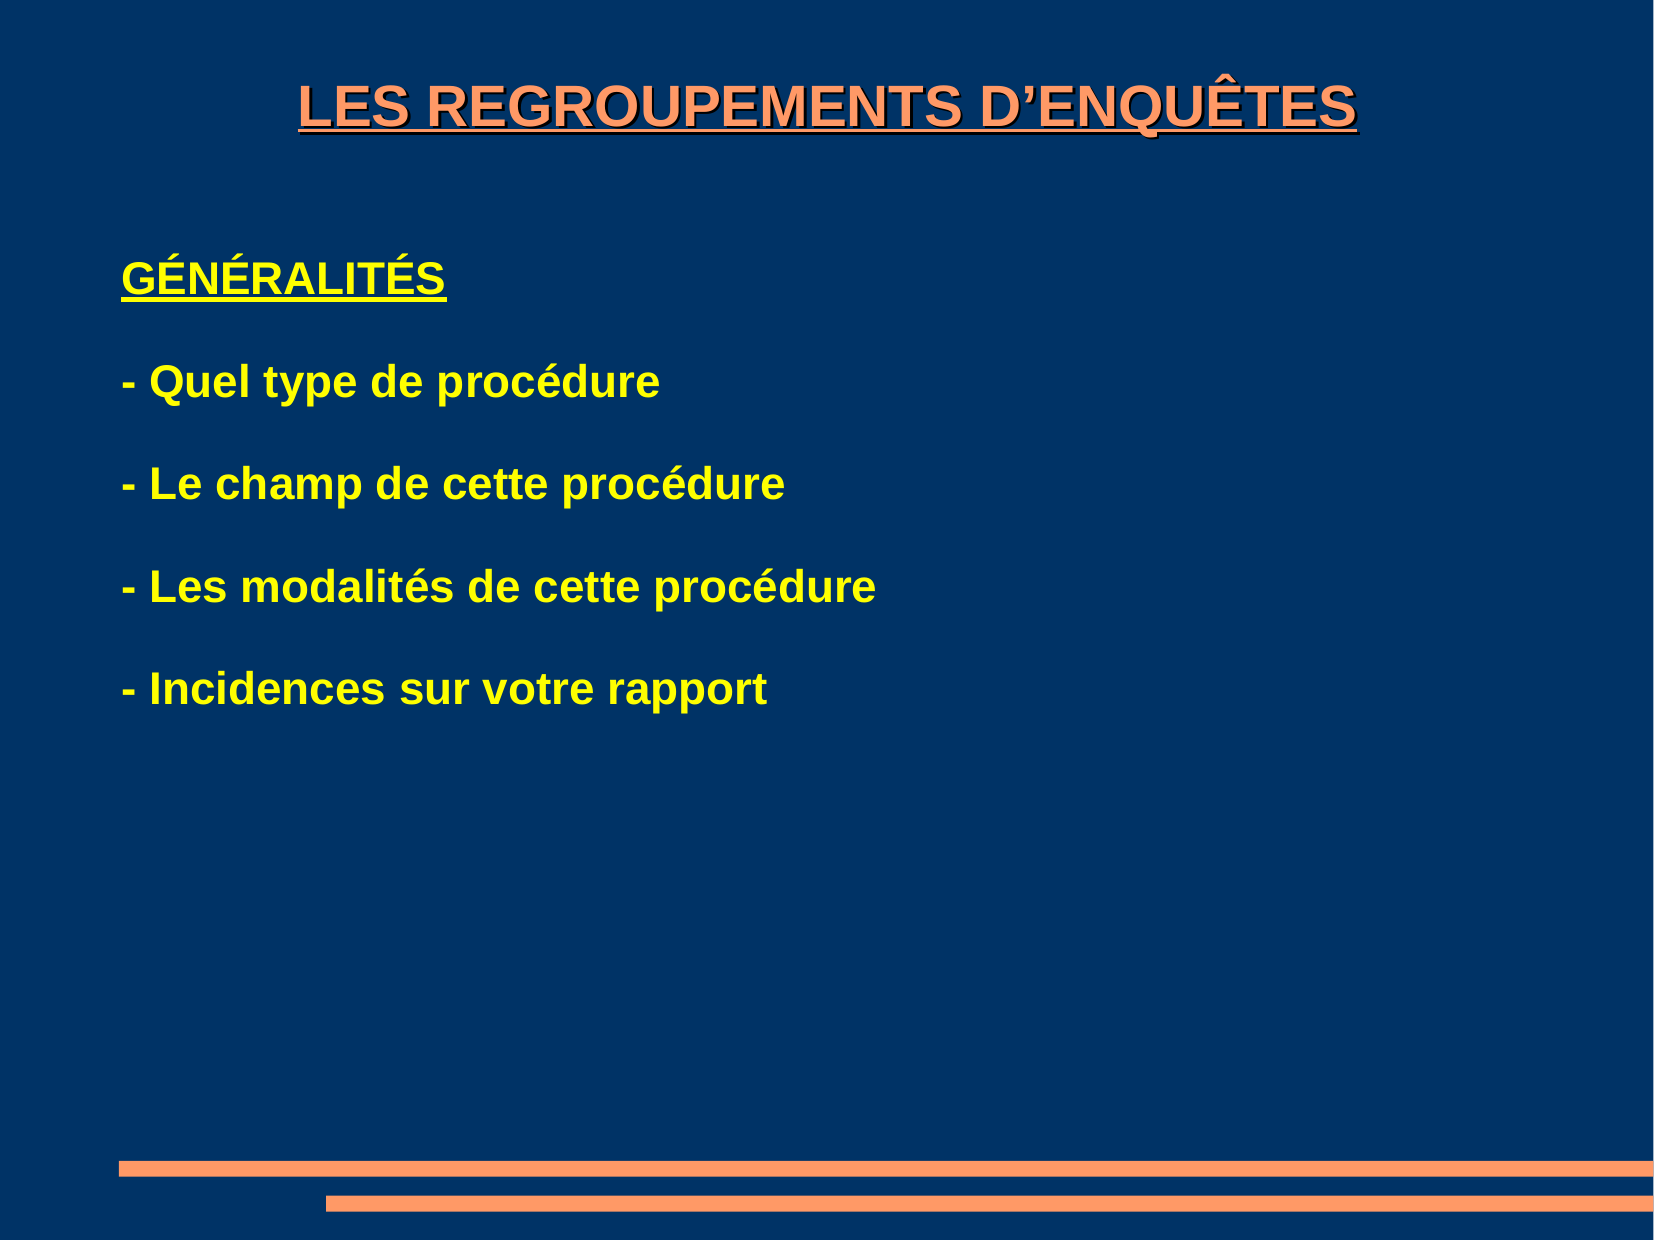

# LES REGROUPEMENTS D’ENQUÊTES
GÉNÉRALITÉS
- Quel type de procédure
- Le champ de cette procédure
- Les modalités de cette procédure
- Incidences sur votre rapport